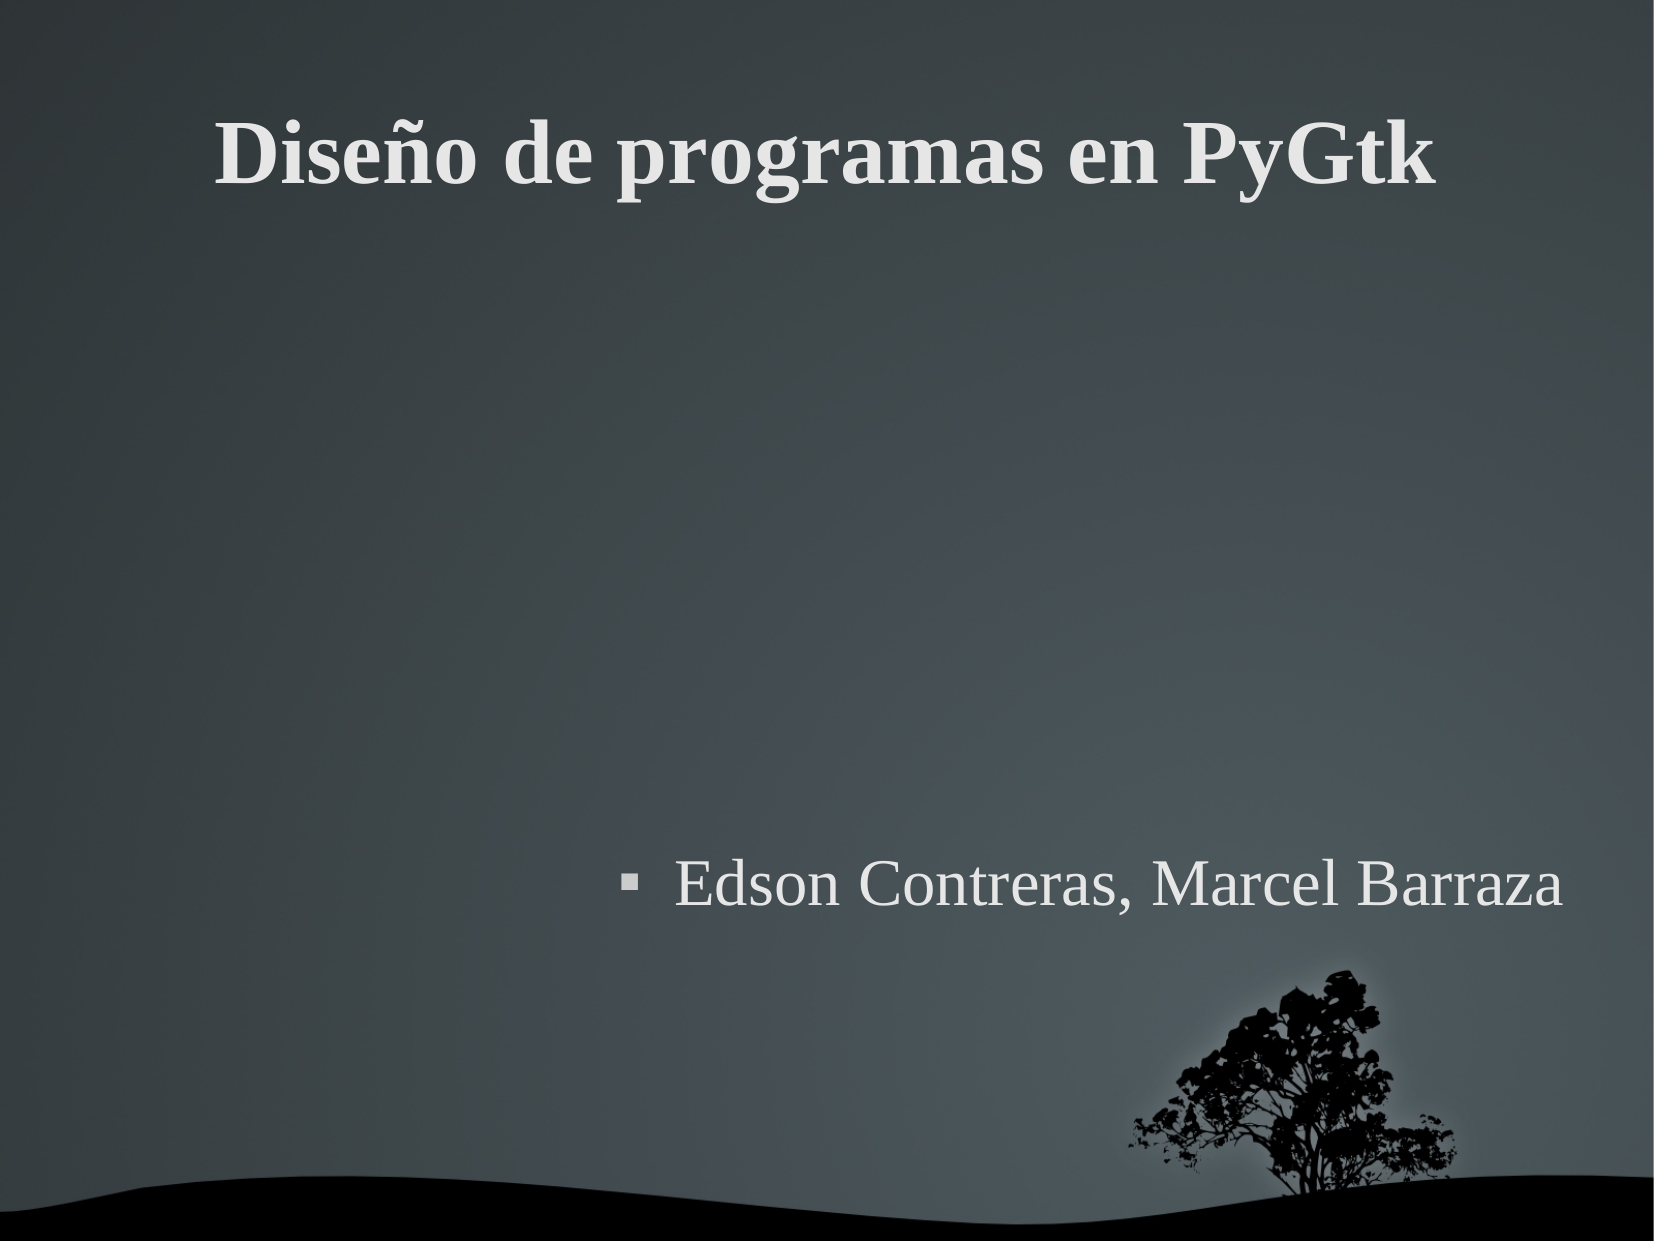

# Diseño de programas en PyGtk
Edson Contreras, Marcel Barraza